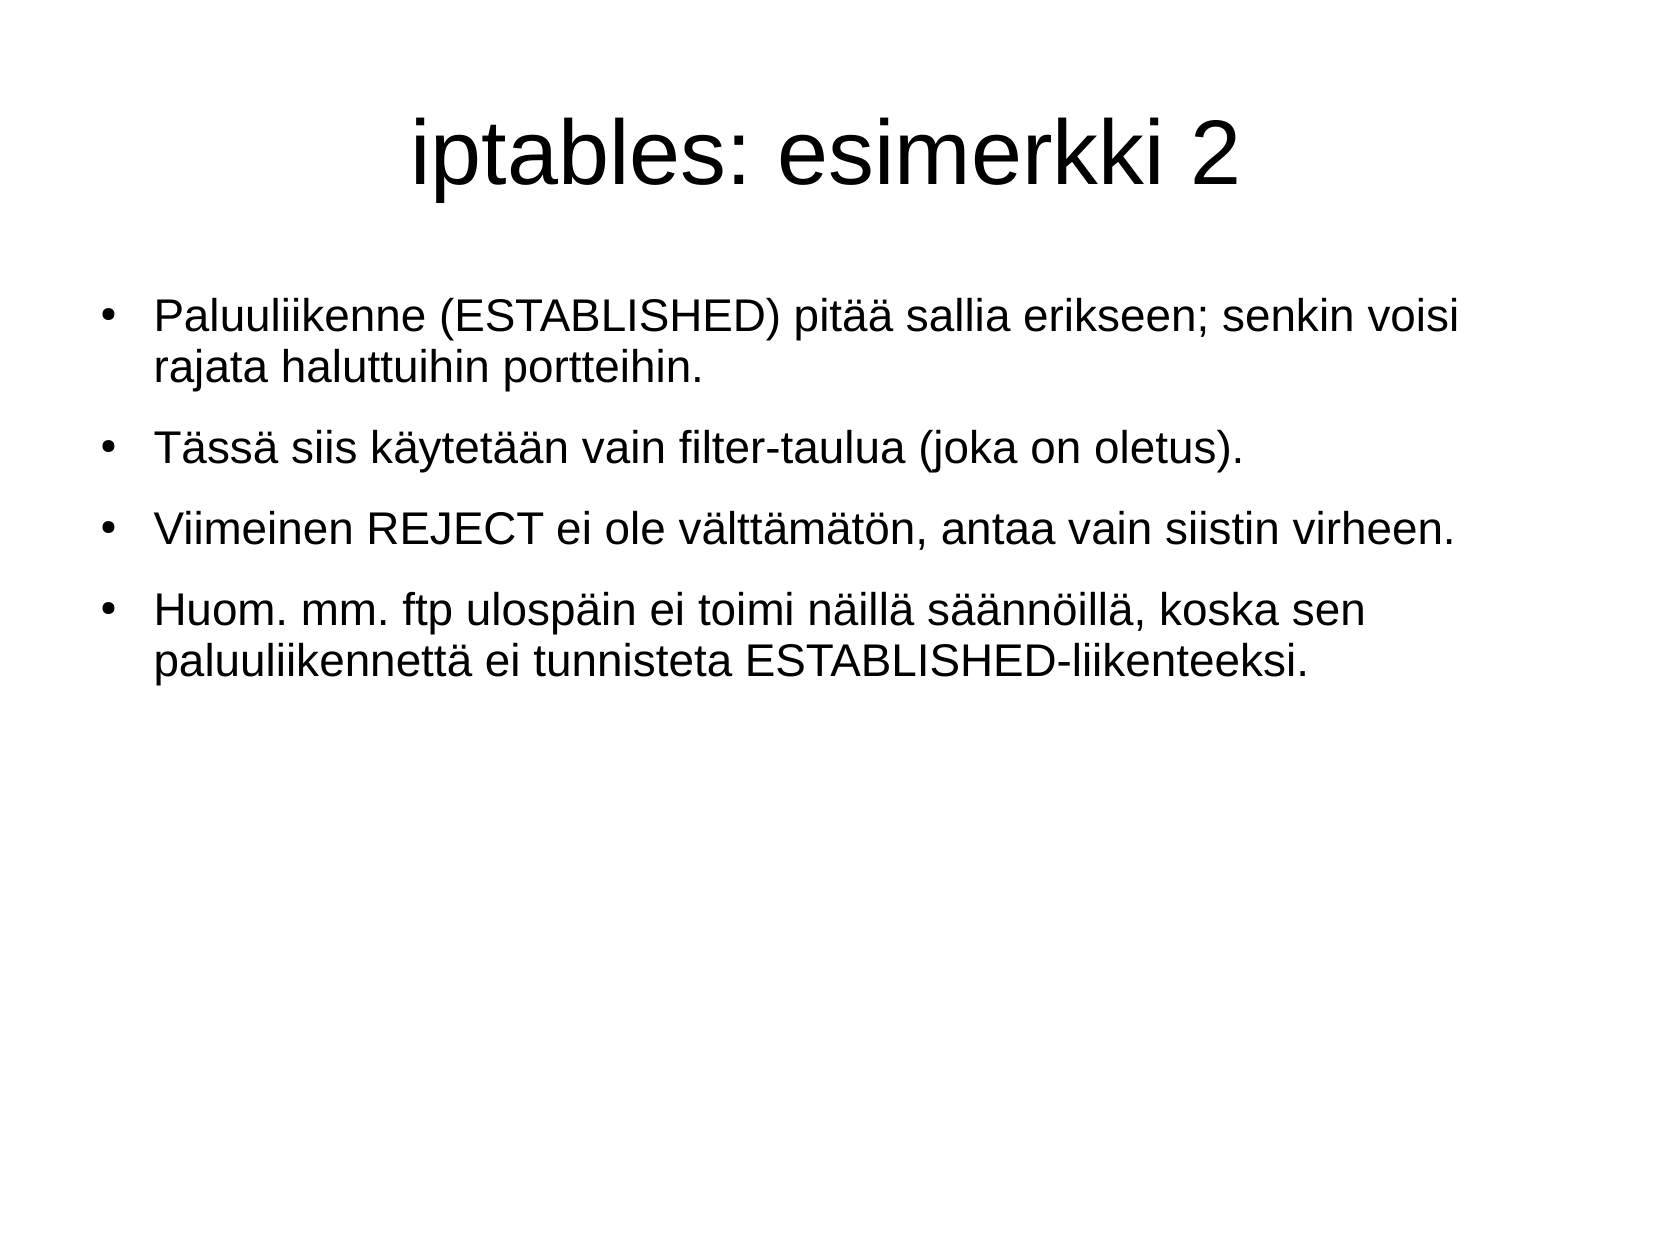

# iptables: esimerkki 2
Paluuliikenne (ESTABLISHED) pitää sallia erikseen; senkin voisi rajata haluttuihin portteihin.
Tässä siis käytetään vain filter-taulua (joka on oletus).
Viimeinen REJECT ei ole välttämätön, antaa vain siistin virheen.
Huom. mm. ftp ulospäin ei toimi näillä säännöillä, koska sen paluuliikennettä ei tunnisteta ESTABLISHED-liikenteeksi.